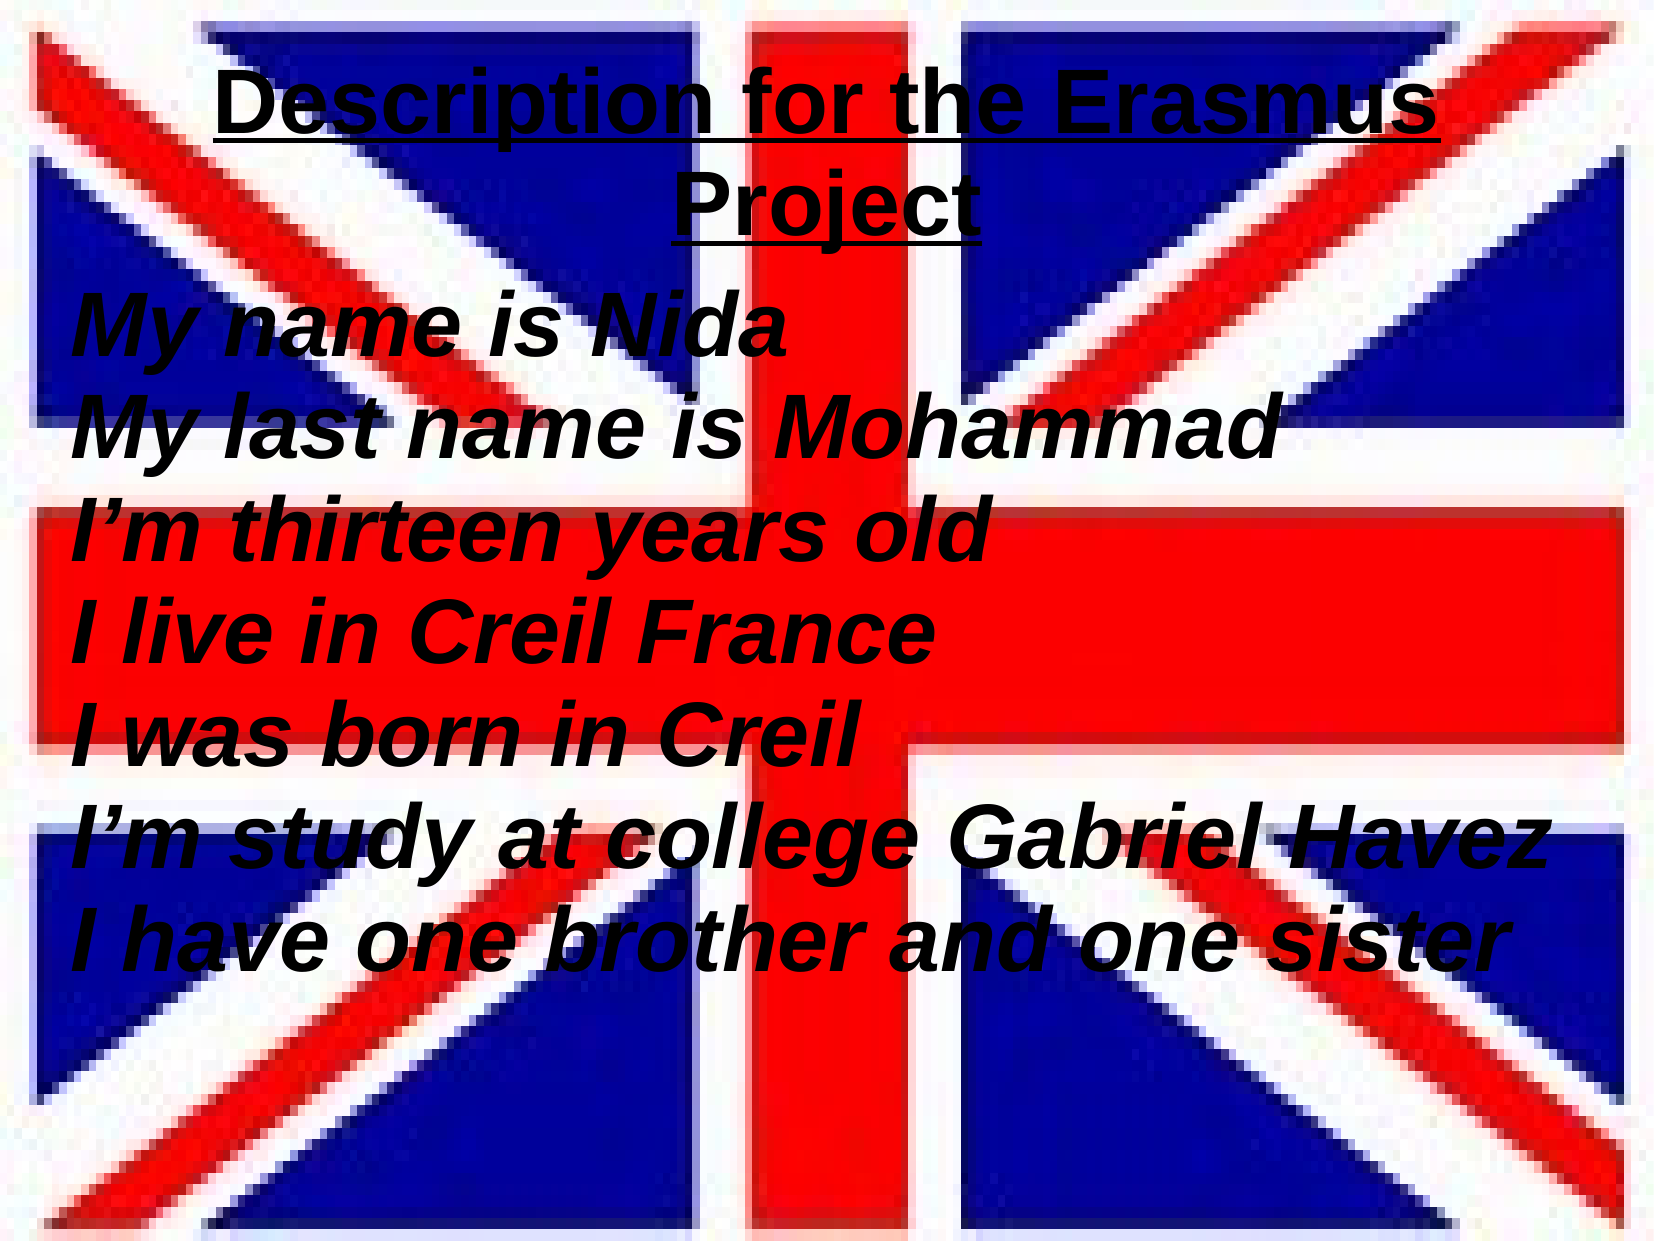

# Description for the Erasmus Project
My name is Nida
My last name is Mohammad
I’m thirteen years old
I live in Creil France
I was born in Creil
I’m study at college Gabriel Havez
I have one brother and one sister